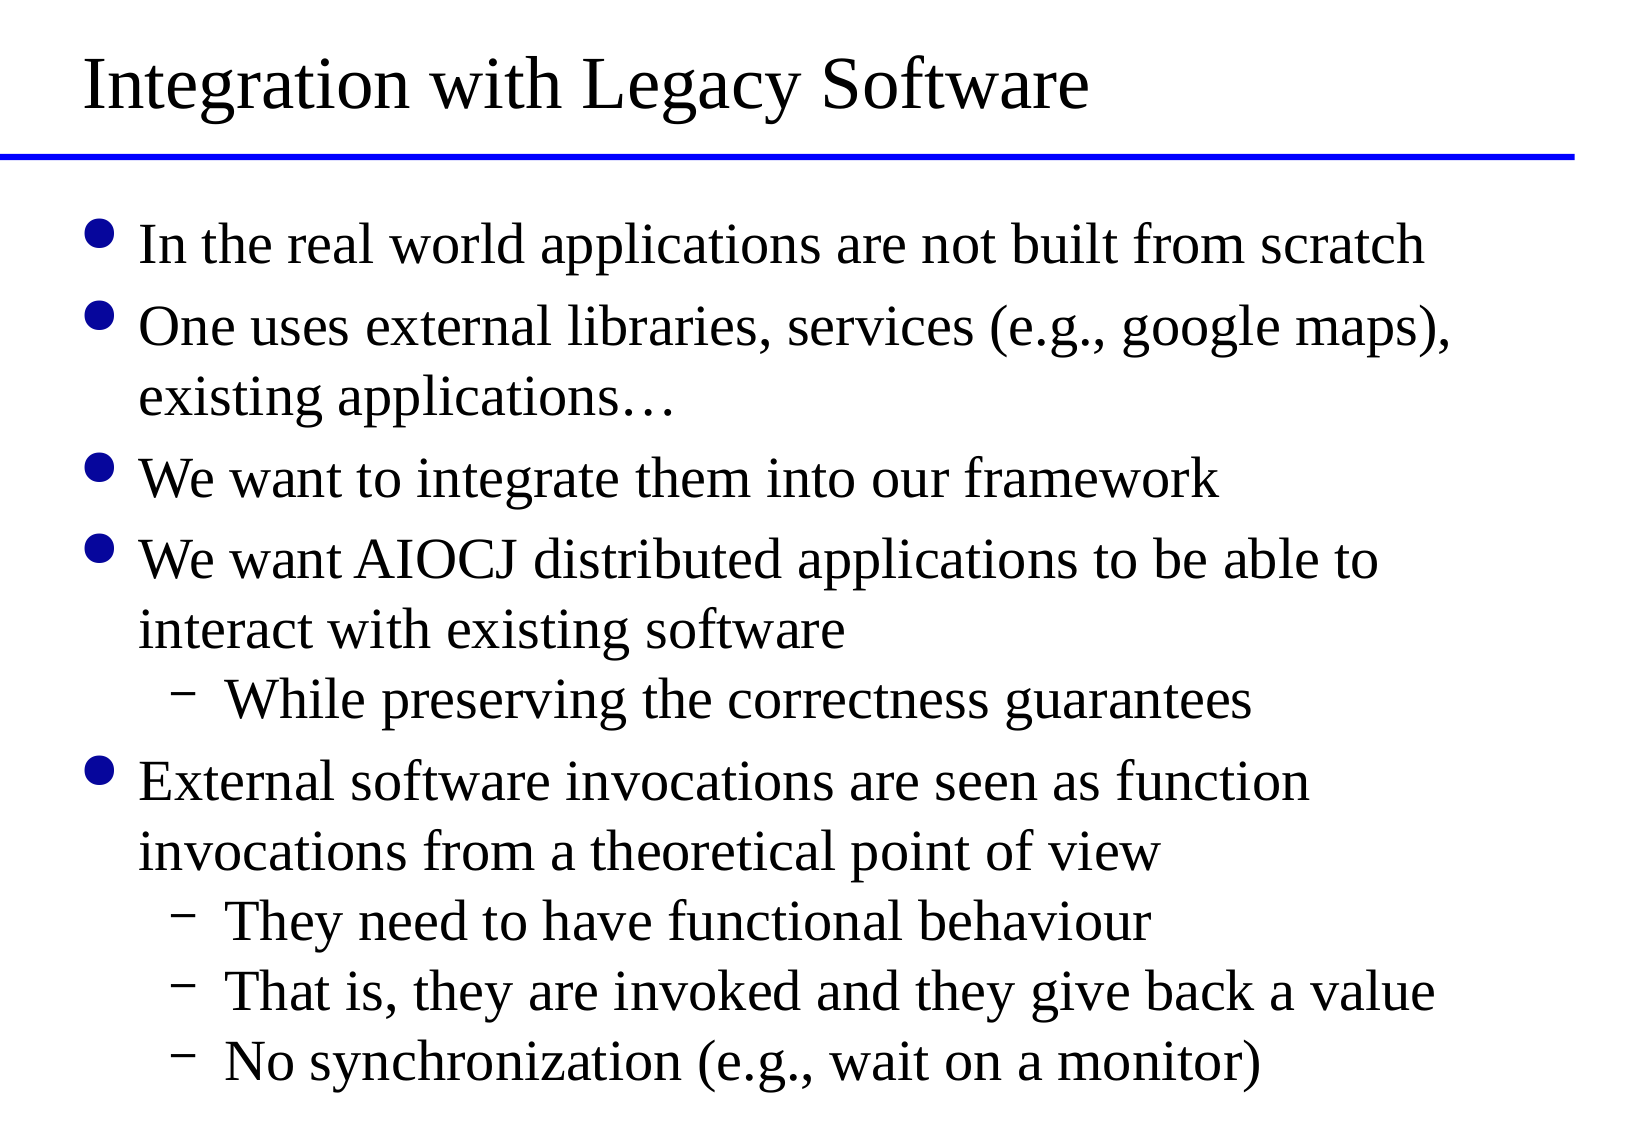

# Integration with Legacy Software
In the real world applications are not built from scratch
One uses external libraries, services (e.g., google maps), existing applications…
We want to integrate them into our framework
We want AIOCJ distributed applications to be able to interact with existing software
While preserving the correctness guarantees
External software invocations are seen as function invocations from a theoretical point of view
They need to have functional behaviour
That is, they are invoked and they give back a value
No synchronization (e.g., wait on a monitor)